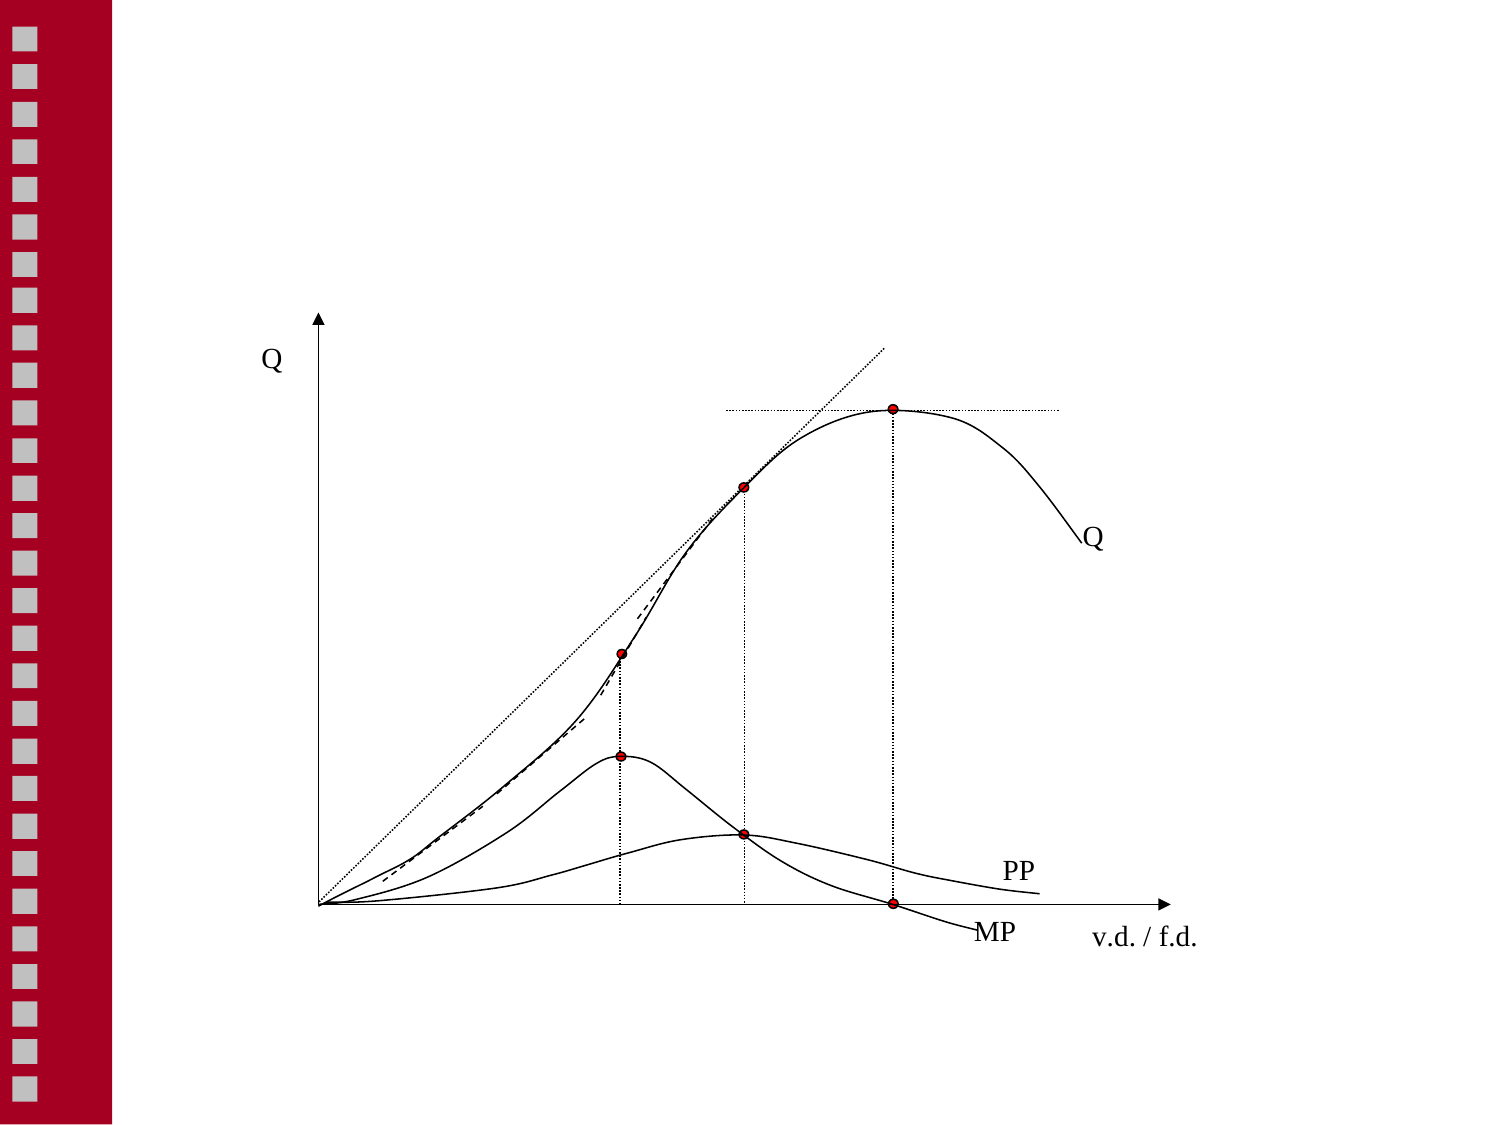

Q
v.d. / f.d.
Q
MP
PP